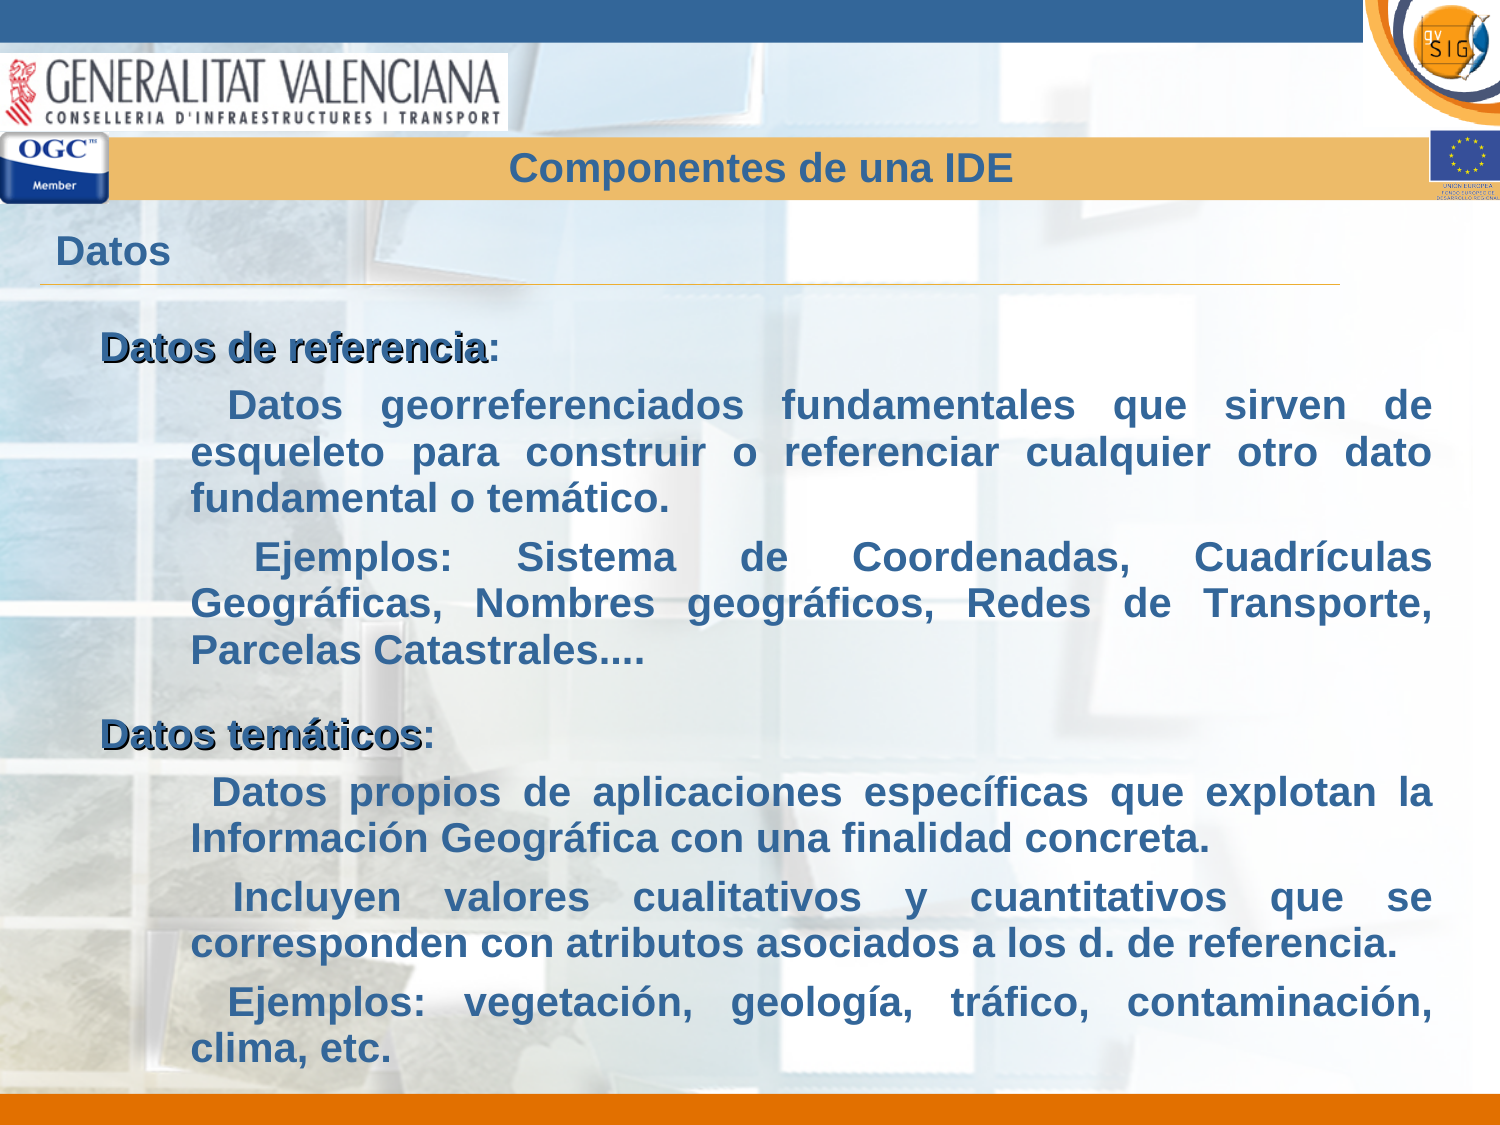

Componentes de una IDE
Datos
Datos de referencia:
 Datos georreferenciados fundamentales que sirven de esqueleto para construir o referenciar cualquier otro dato fundamental o temático.
 Ejemplos: Sistema de Coordenadas, Cuadrículas Geográficas, Nombres geográficos, Redes de Transporte, Parcelas Catastrales....
Datos temáticos:
 Datos propios de aplicaciones específicas que explotan la Información Geográfica con una finalidad concreta.
 Incluyen valores cualitativos y cuantitativos que se corresponden con atributos asociados a los d. de referencia.
 Ejemplos: vegetación, geología, tráfico, contaminación, clima, etc.